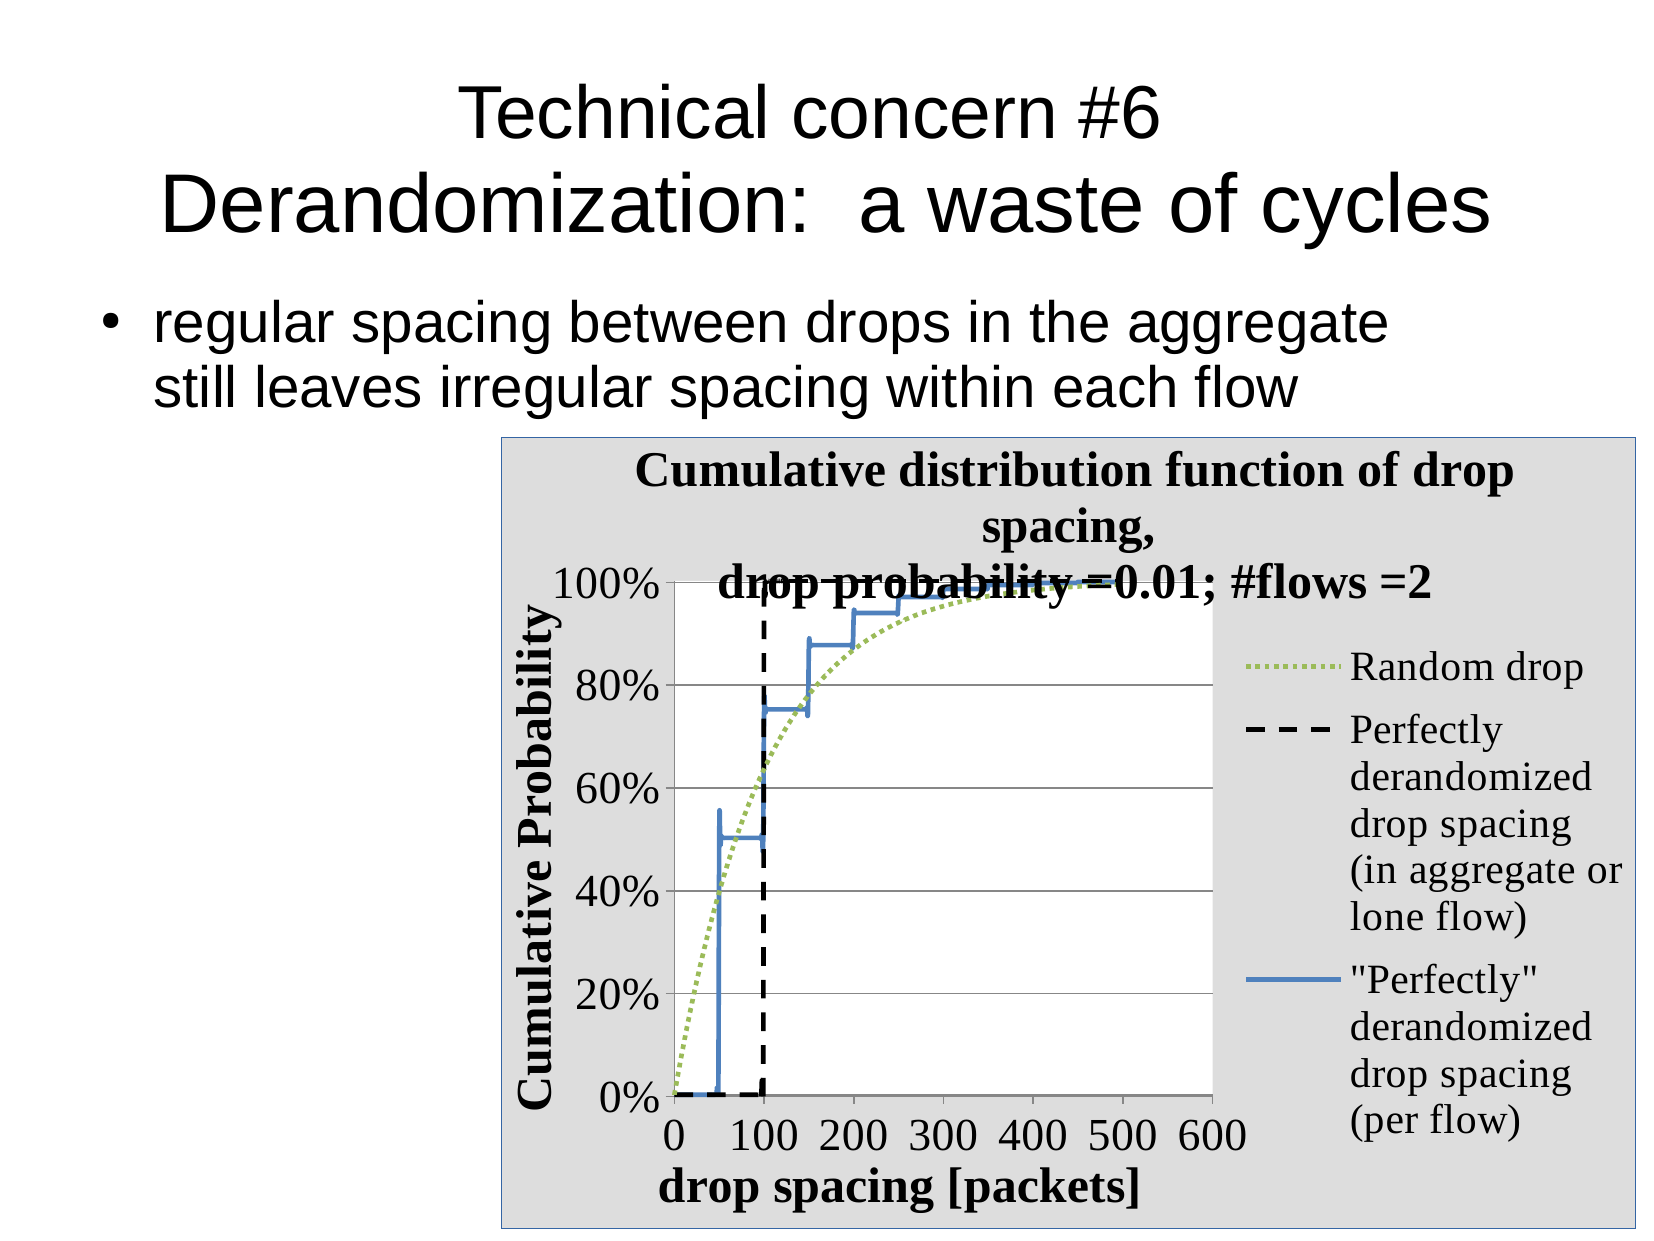

# Technical concern #6 Derandomization: a waste of cycles
regular spacing between drops in the aggregate
still leaves irregular spacing within each flow
### Chart: Cumulative distribution function of drop spacing,
drop probability =0.01; #flows =2
| Category | Random drop | Perfectly derandomized
drop spacing
(in aggregate or lone flow) | "Perfectly" derandomized
drop spacing
(per flow) |
|---|---|---|---|